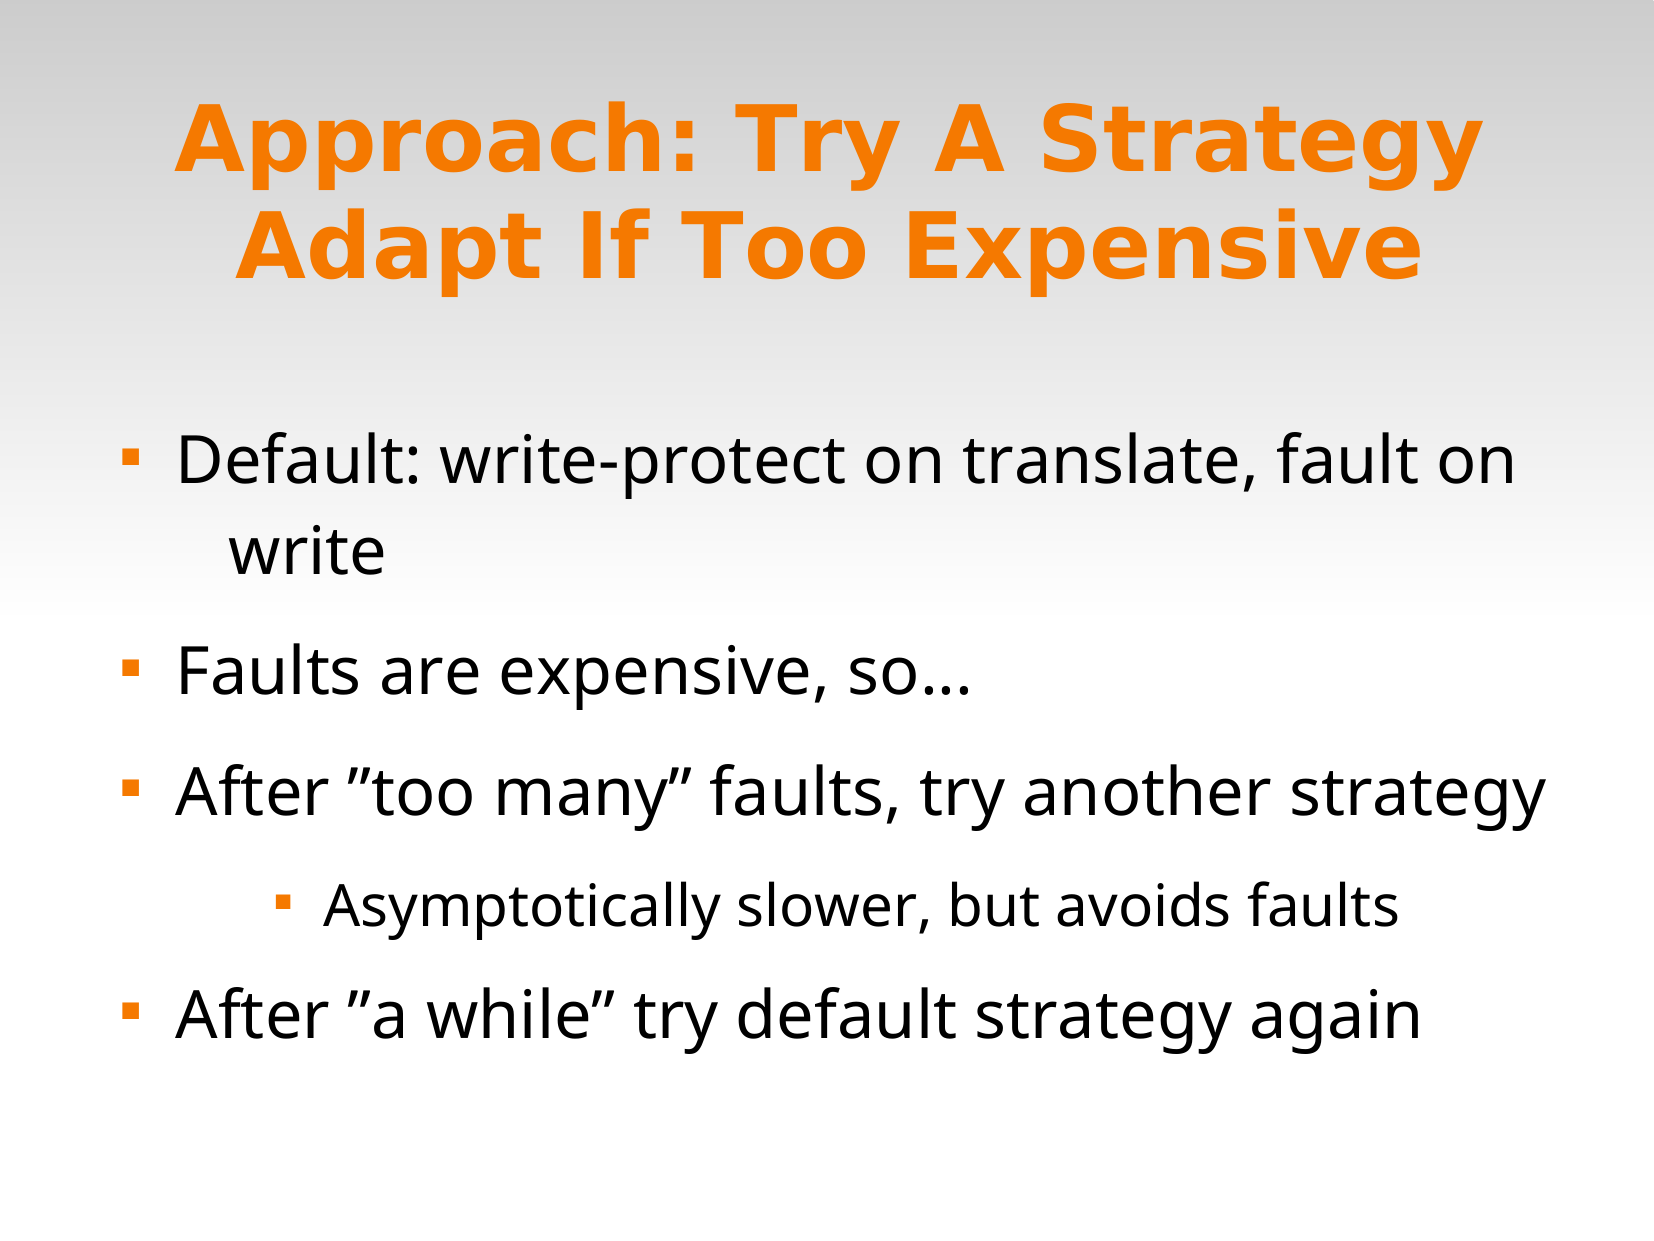

# Approach: Try A Strategy Adapt If Too Expensive
Default: write-protect on translate, fault on write
Faults are expensive, so...
After ”too many” faults, try another strategy
Asymptotically slower, but avoids faults
After ”a while” try default strategy again